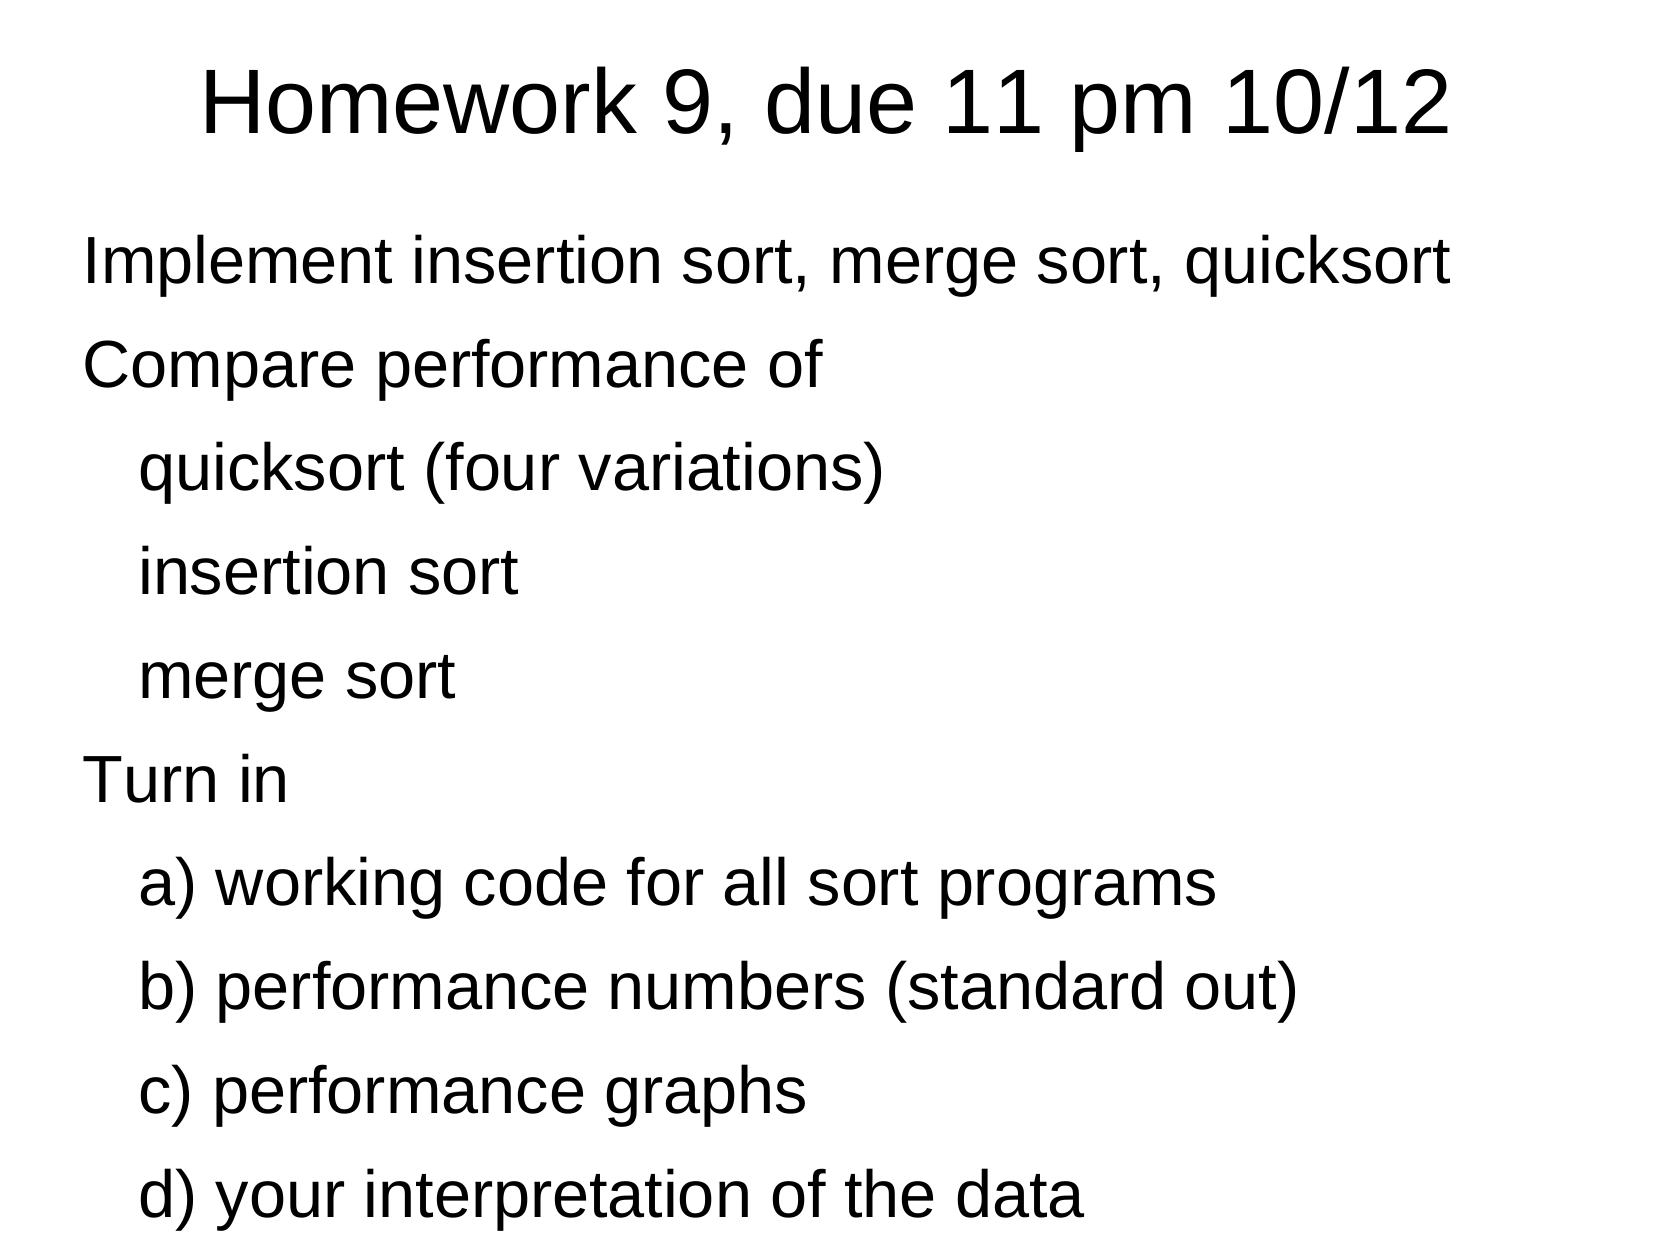

# Homework 9, due 11 pm 10/12
Implement insertion sort, merge sort, quicksort
Compare performance of
 quicksort (four variations)
 insertion sort
 merge sort
Turn in
 a) working code for all sort programs
 b) performance numbers (standard out)
 c) performance graphs
 d) your interpretation of the data